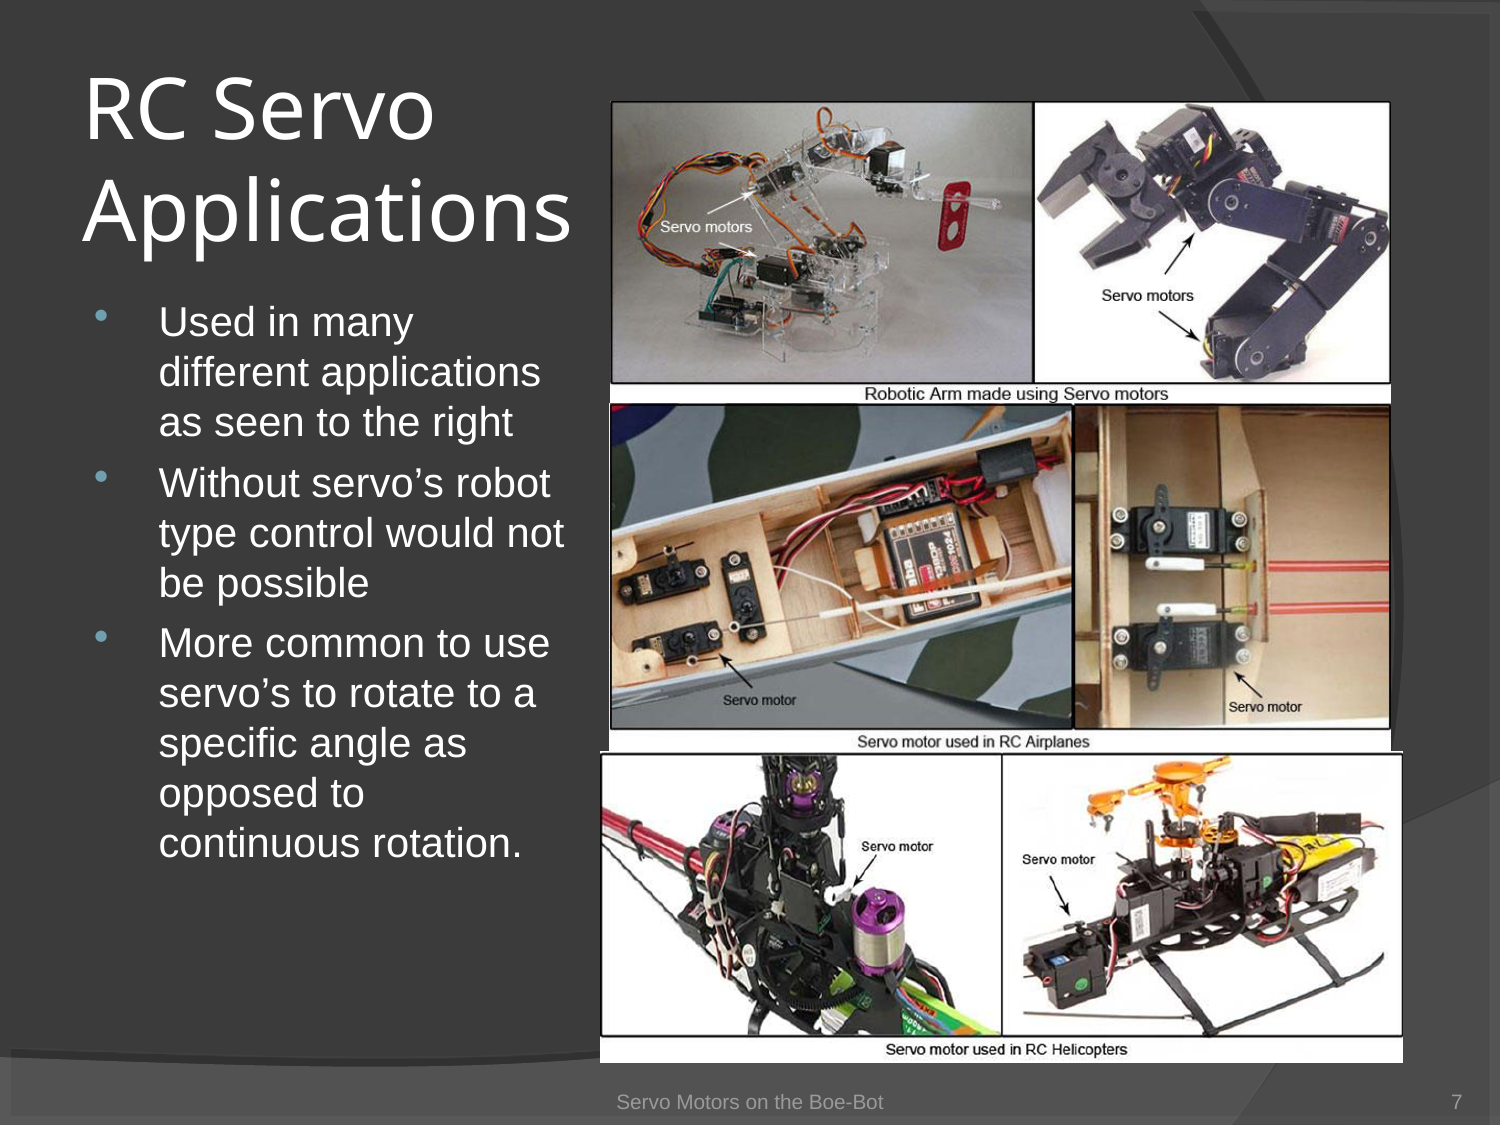

# RC Servo Applications
Used in many different applications as seen to the right
Without servo’s robot type control would not be possible
More common to use servo’s to rotate to a specific angle as opposed to continuous rotation.
Servo Motors on the Boe-Bot